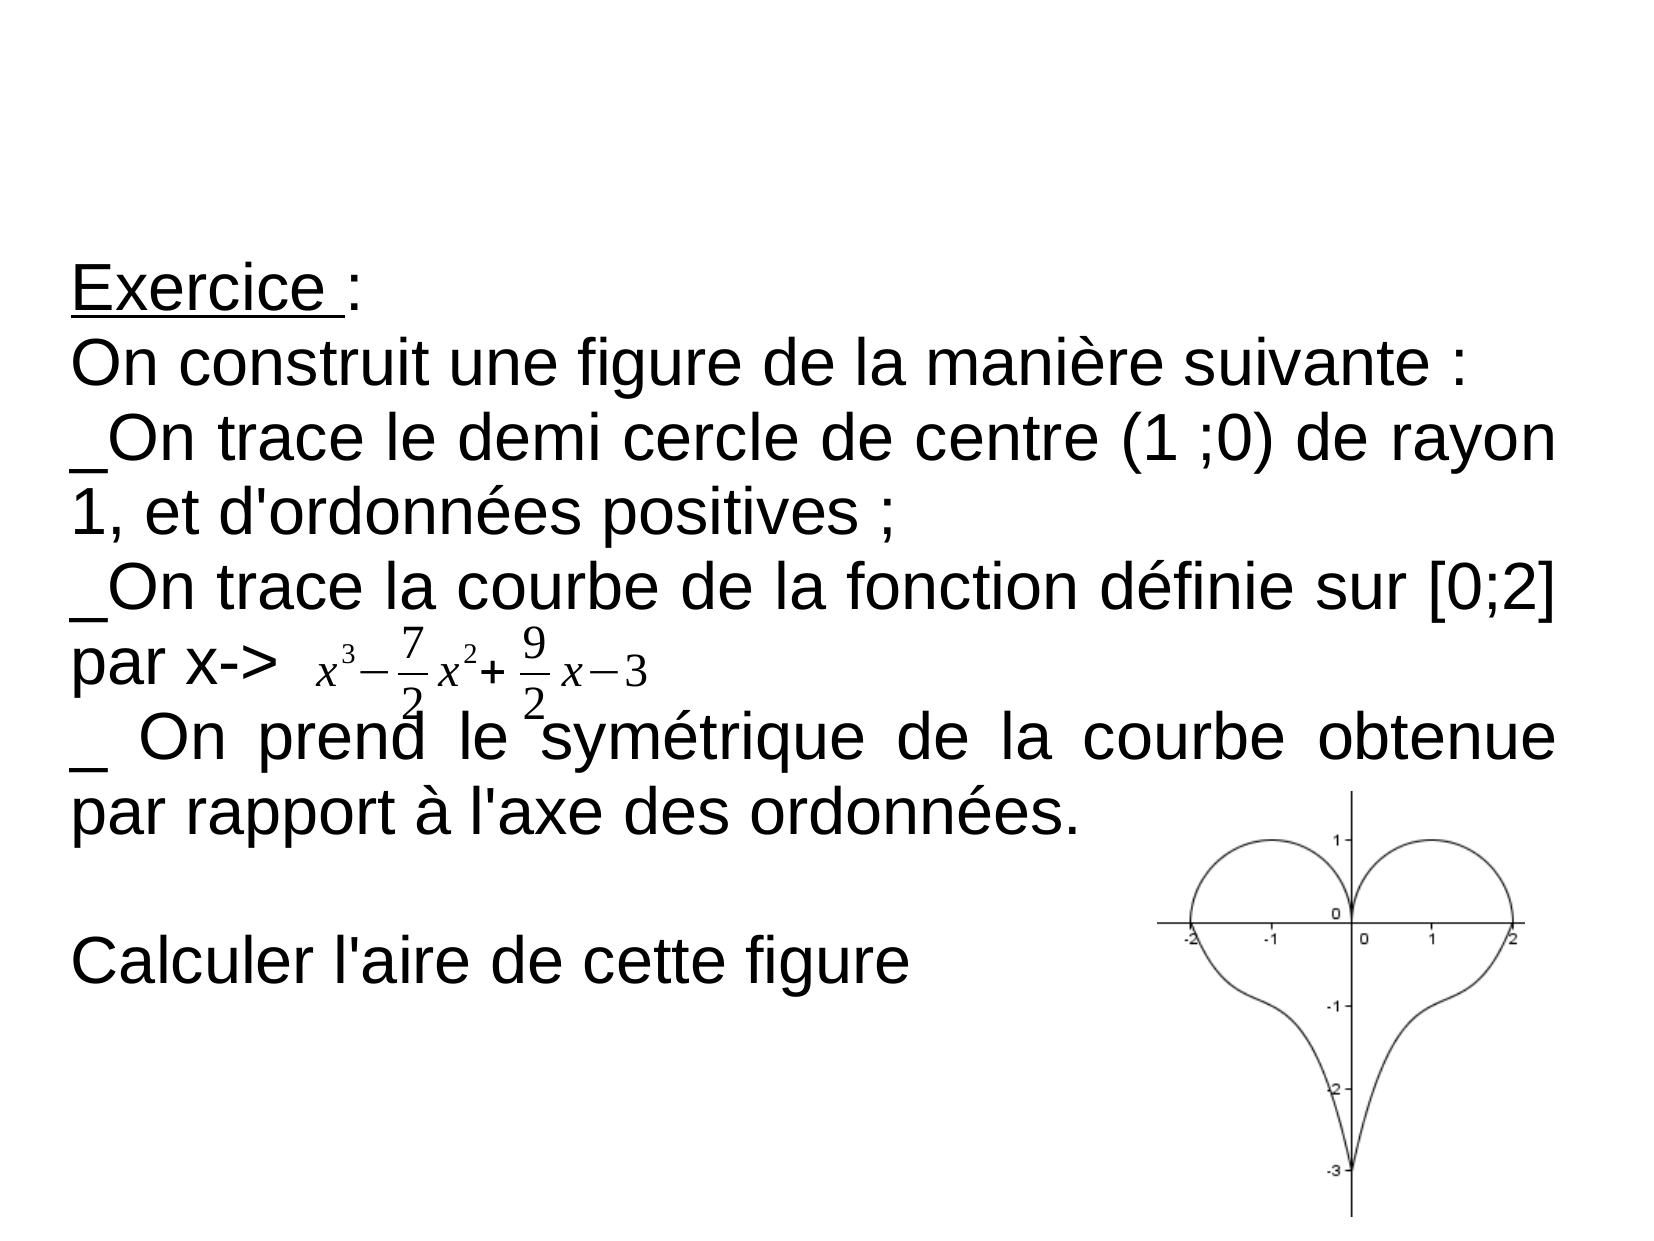

# Exercice :
On construit une figure de la manière suivante :
_On trace le demi cercle de centre (1 ;0) de rayon 1, et d'ordonnées positives ;
_On trace la courbe de la fonction définie sur [0;2] par x->
_ On prend le symétrique de la courbe obtenue par rapport à l'axe des ordonnées.
Calculer l'aire de cette figure